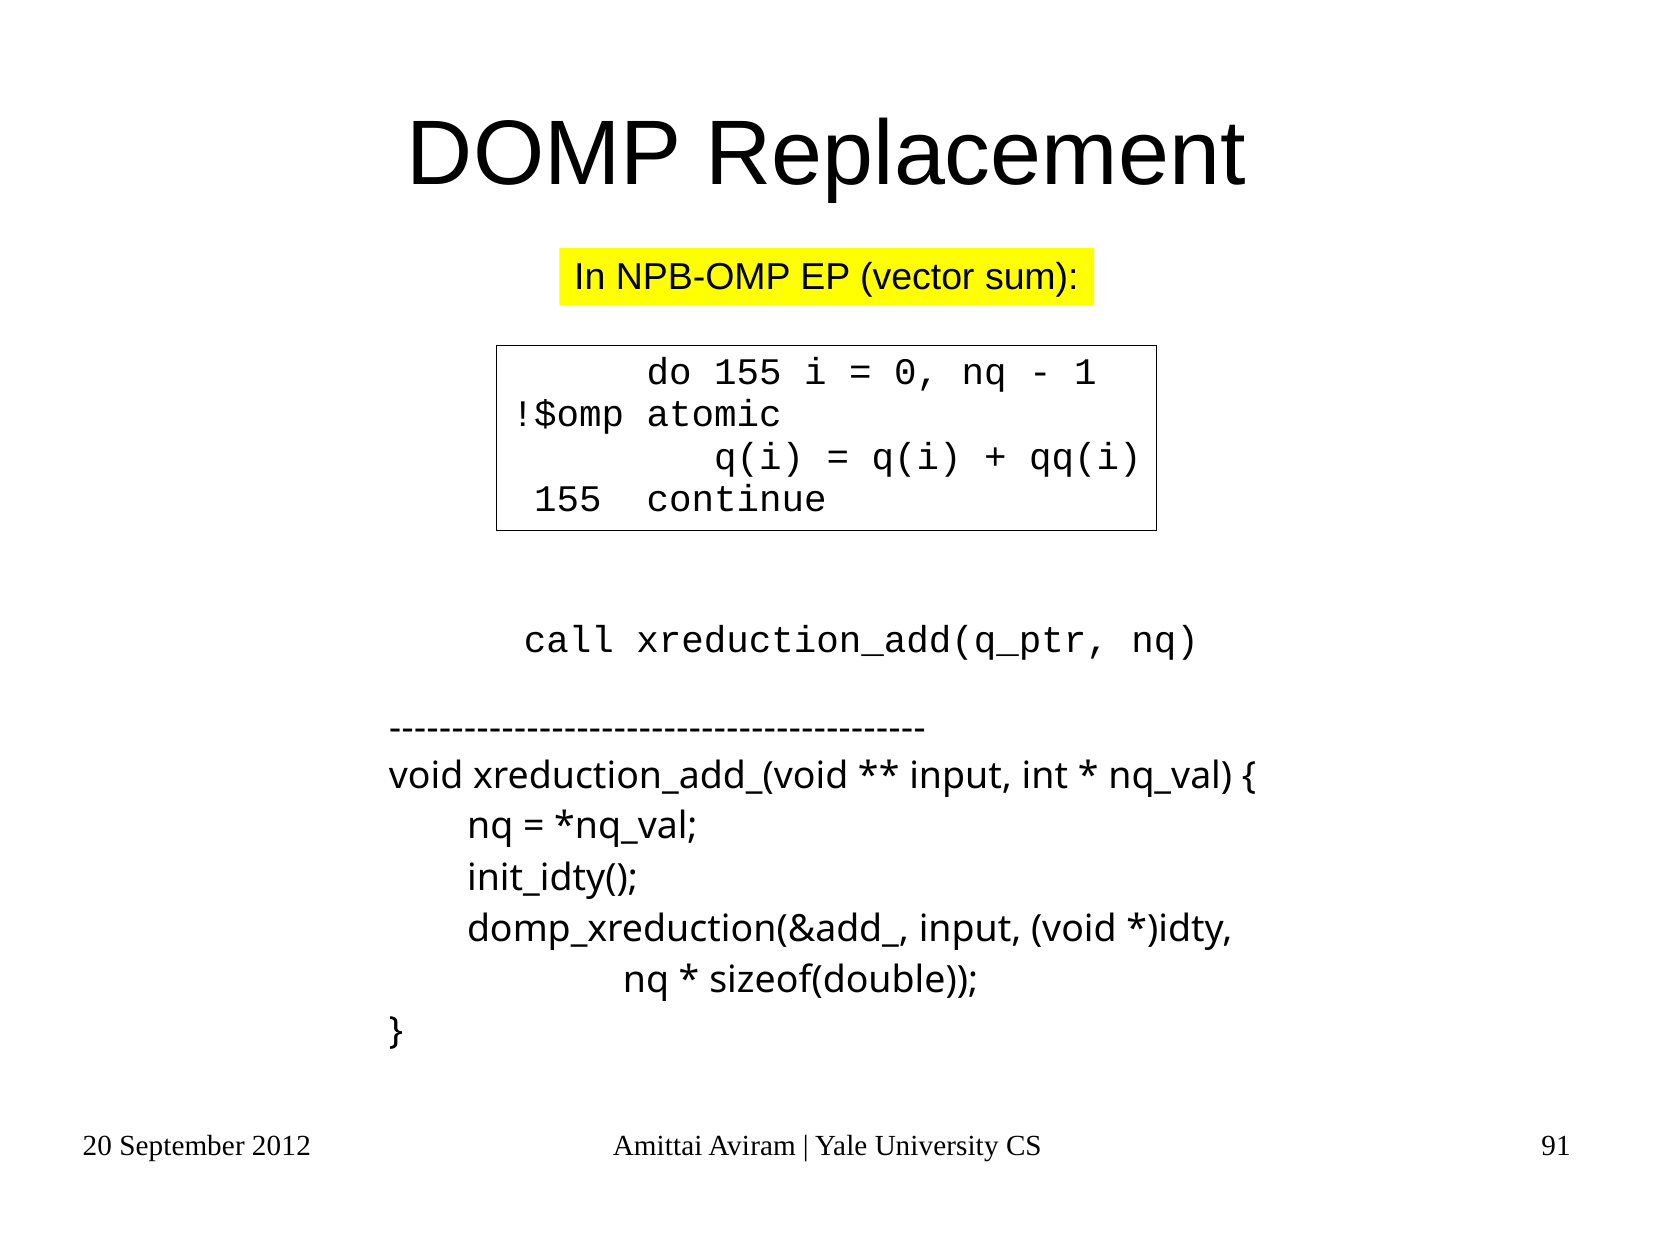

# DOMP Replacement
In NPB-OMP EP (vector sum):
 do 155 i = 0, nq - 1
!$omp atomic
 q(i) = q(i) + qq(i)
 155 continue
 call xreduction_add(q_ptr, nq)
-------------------------------------------
void xreduction_add_(void ** input, int * nq_val) {
 nq = *nq_val;
 init_idty();
 domp_xreduction(&add_, input, (void *)idty,
 nq * sizeof(double));
}
91